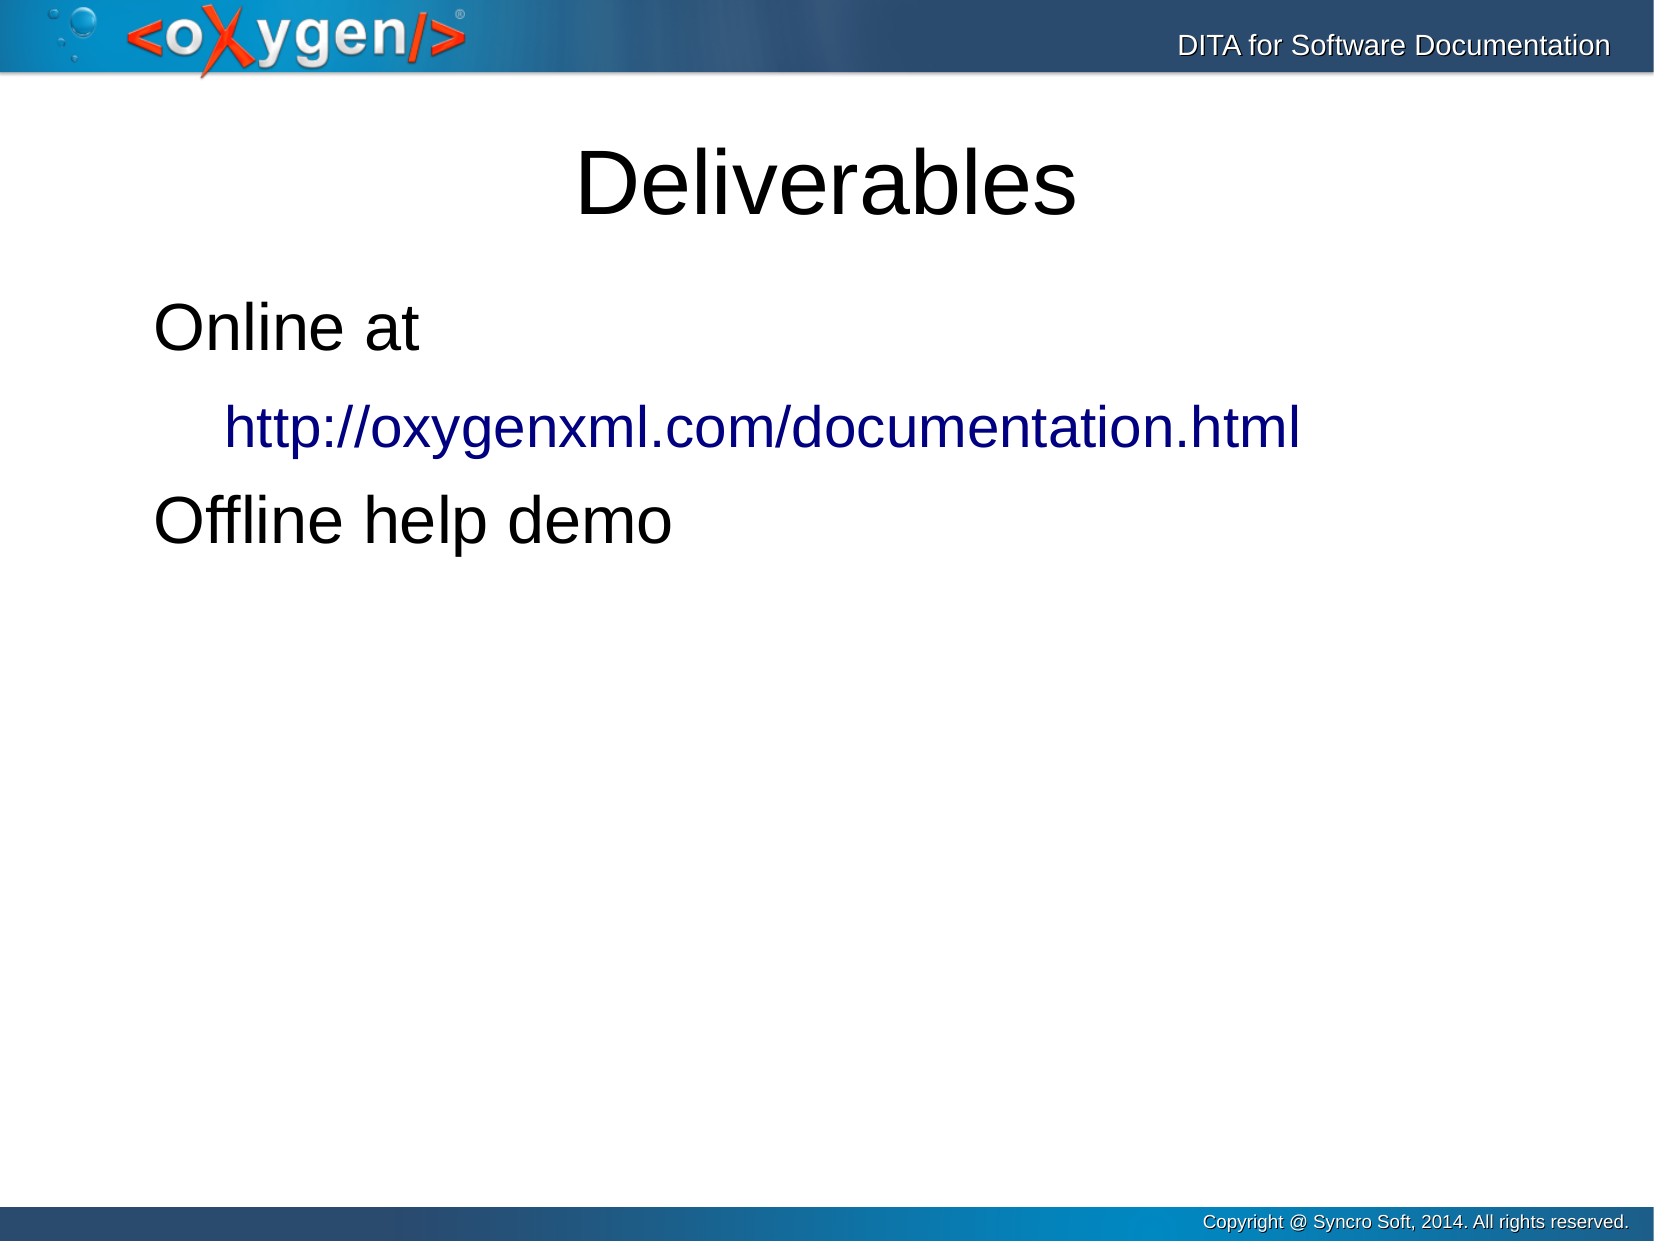

# Deliverables
Online at
http://oxygenxml.com/documentation.html
Offline help demo